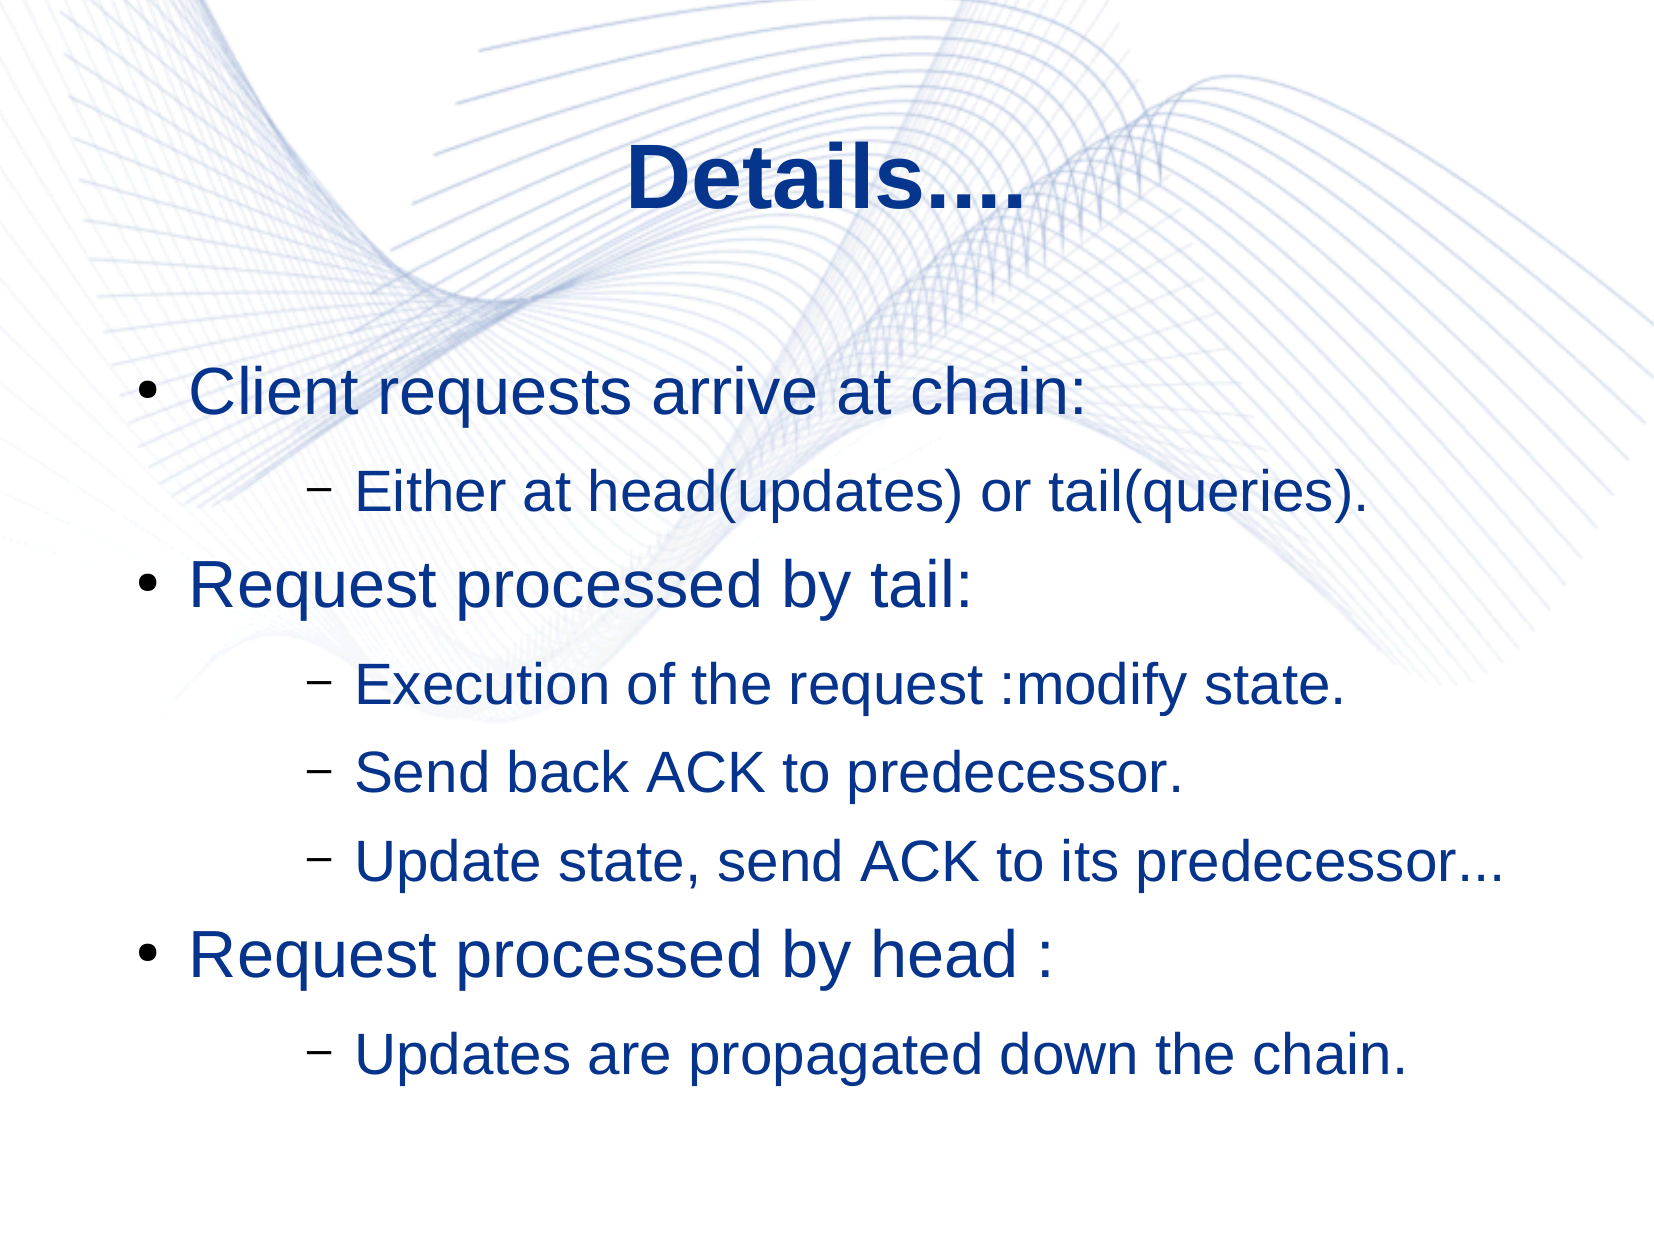

# Details....
Client requests arrive at chain:
Either at head(updates) or tail(queries).
Request processed by tail:
Execution of the request :modify state.
Send back ACK to predecessor.
Update state, send ACK to its predecessor...
Request processed by head :
Updates are propagated down the chain.